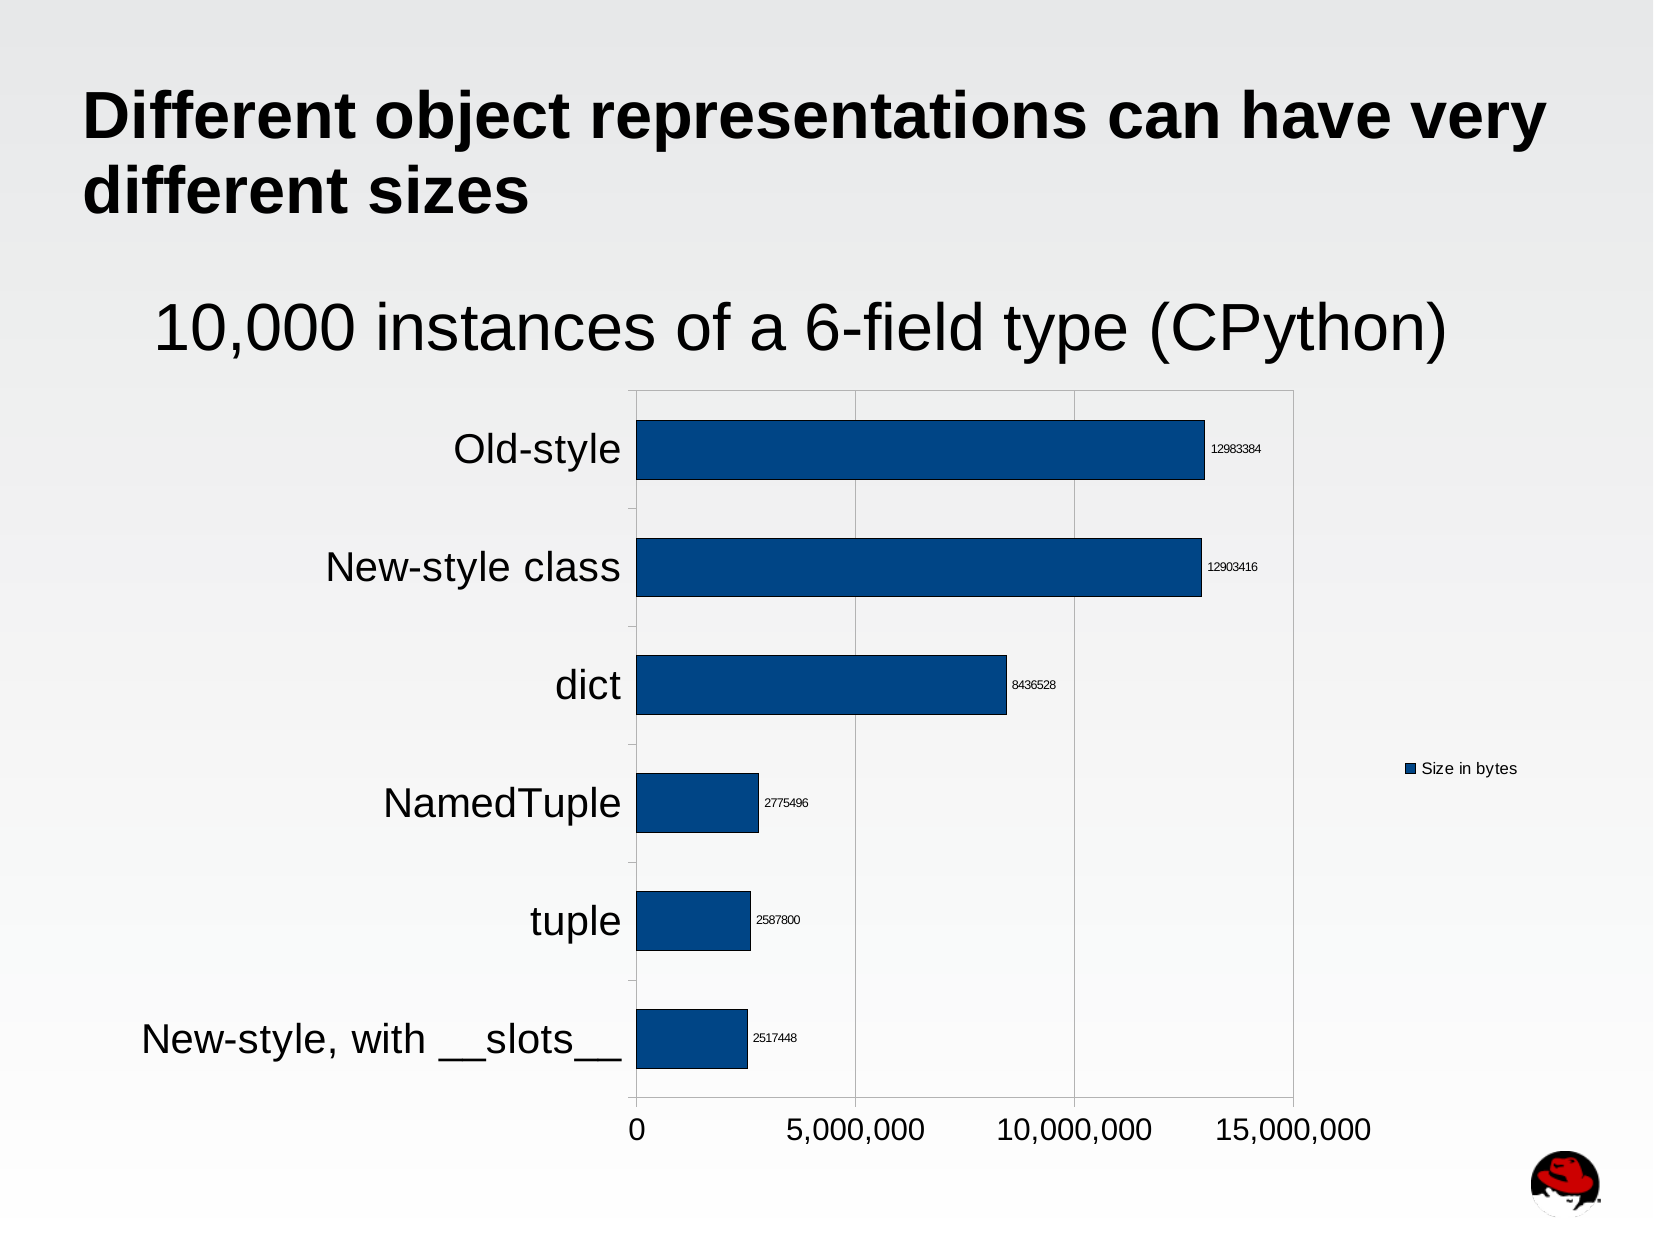

# Different object representations can have very different sizes
10,000 instances of a 6-field type (CPython)
### Chart
| Category | Size in bytes |
|---|---|
| New-style, with __slots__ | 2517448.0 |
| tuple | 2587800.0 |
| NamedTuple | 2775496.0 |
| dict | 8436528.0 |
| New-style class | 12903416.0 |
| Old-style | 12983384.0 |